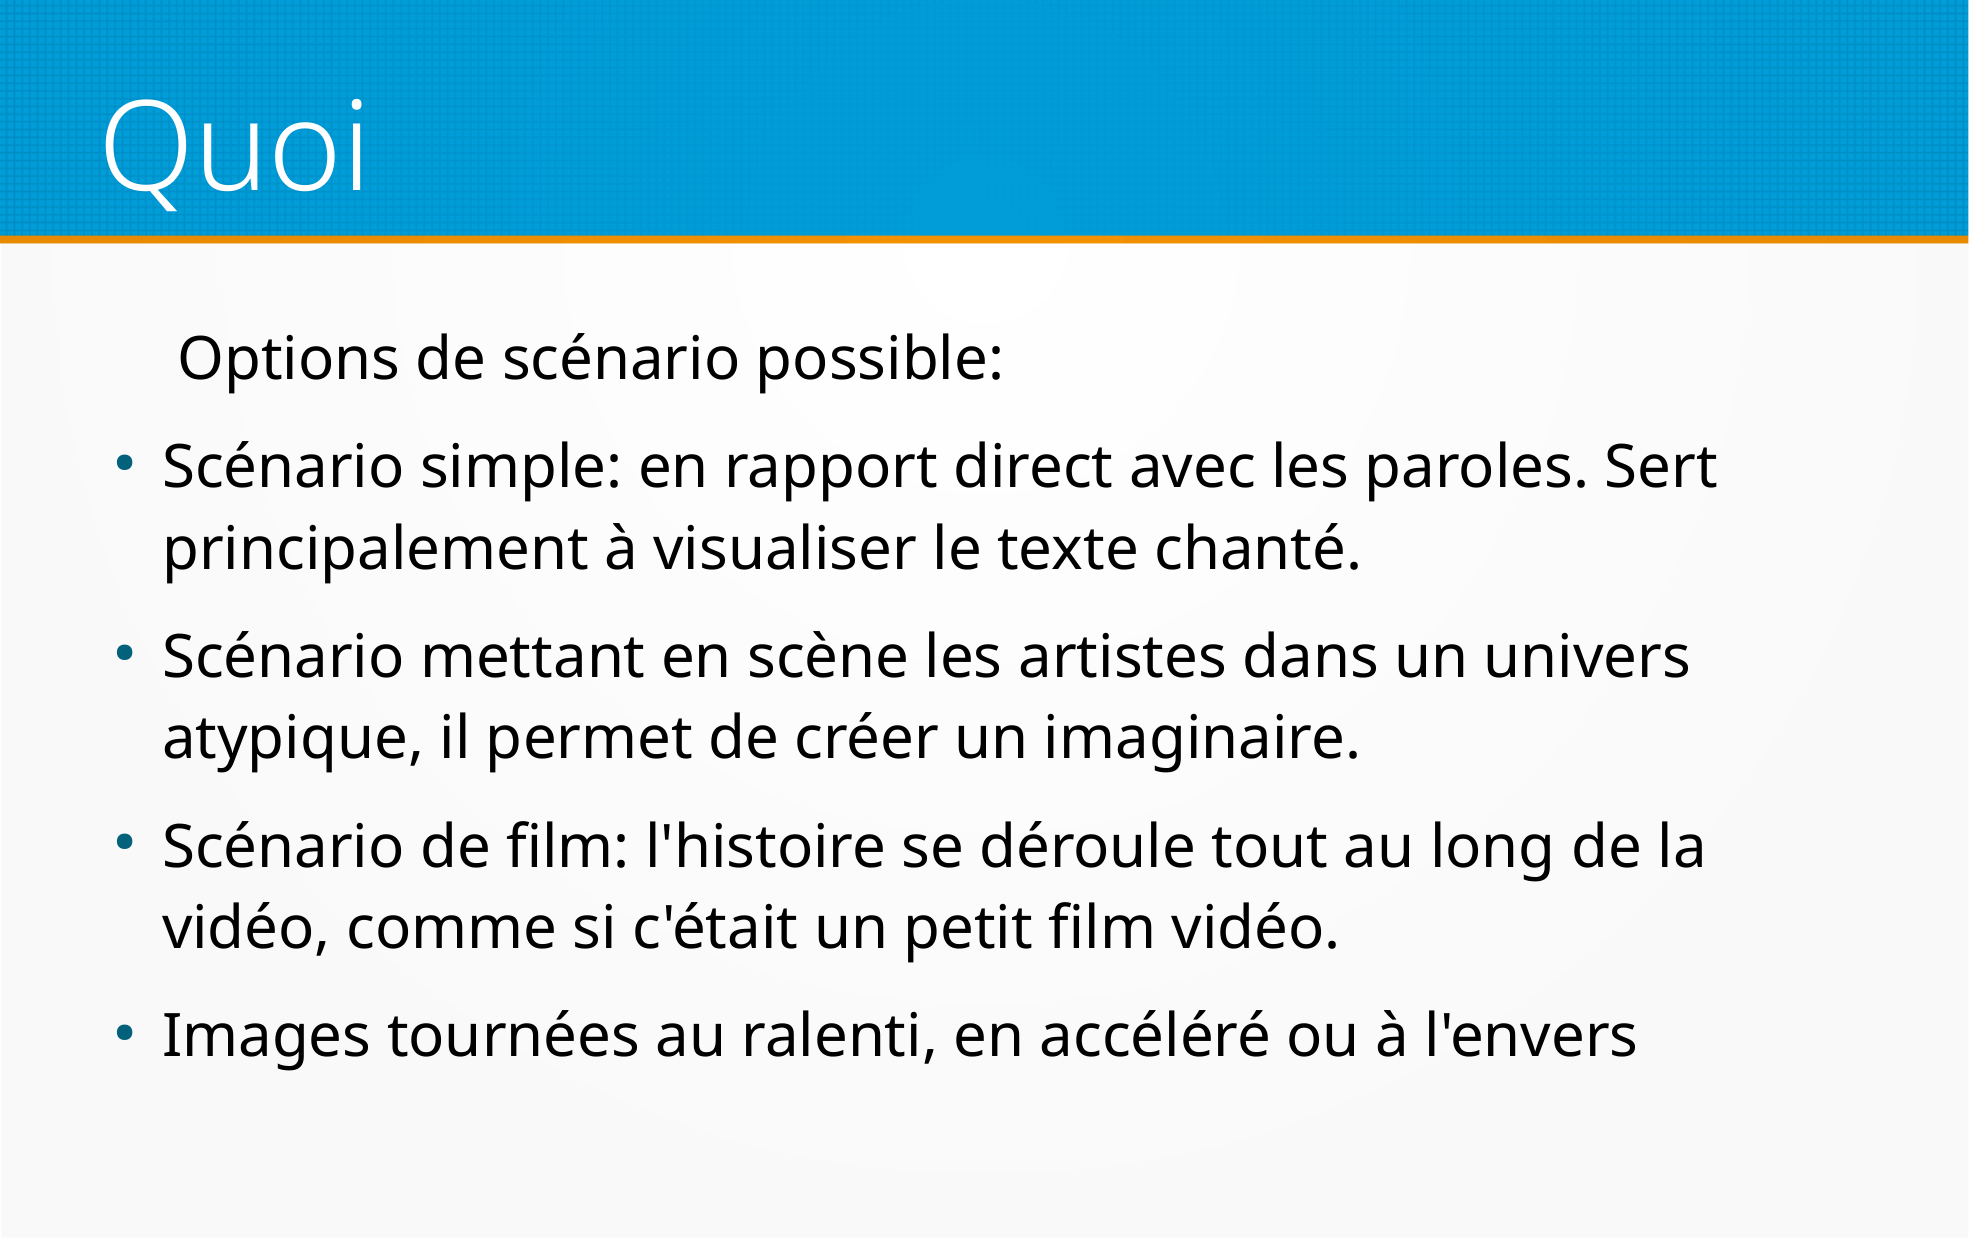

# Quoi
 Options de scénario possible:
Scénario simple: en rapport direct avec les paroles. Sert principalement à visualiser le texte chanté.
Scénario mettant en scène les artistes dans un univers atypique, il permet de créer un imaginaire.
Scénario de film: l'histoire se déroule tout au long de la vidéo, comme si c'était un petit film vidéo.
Images tournées au ralenti, en accéléré ou à l'envers